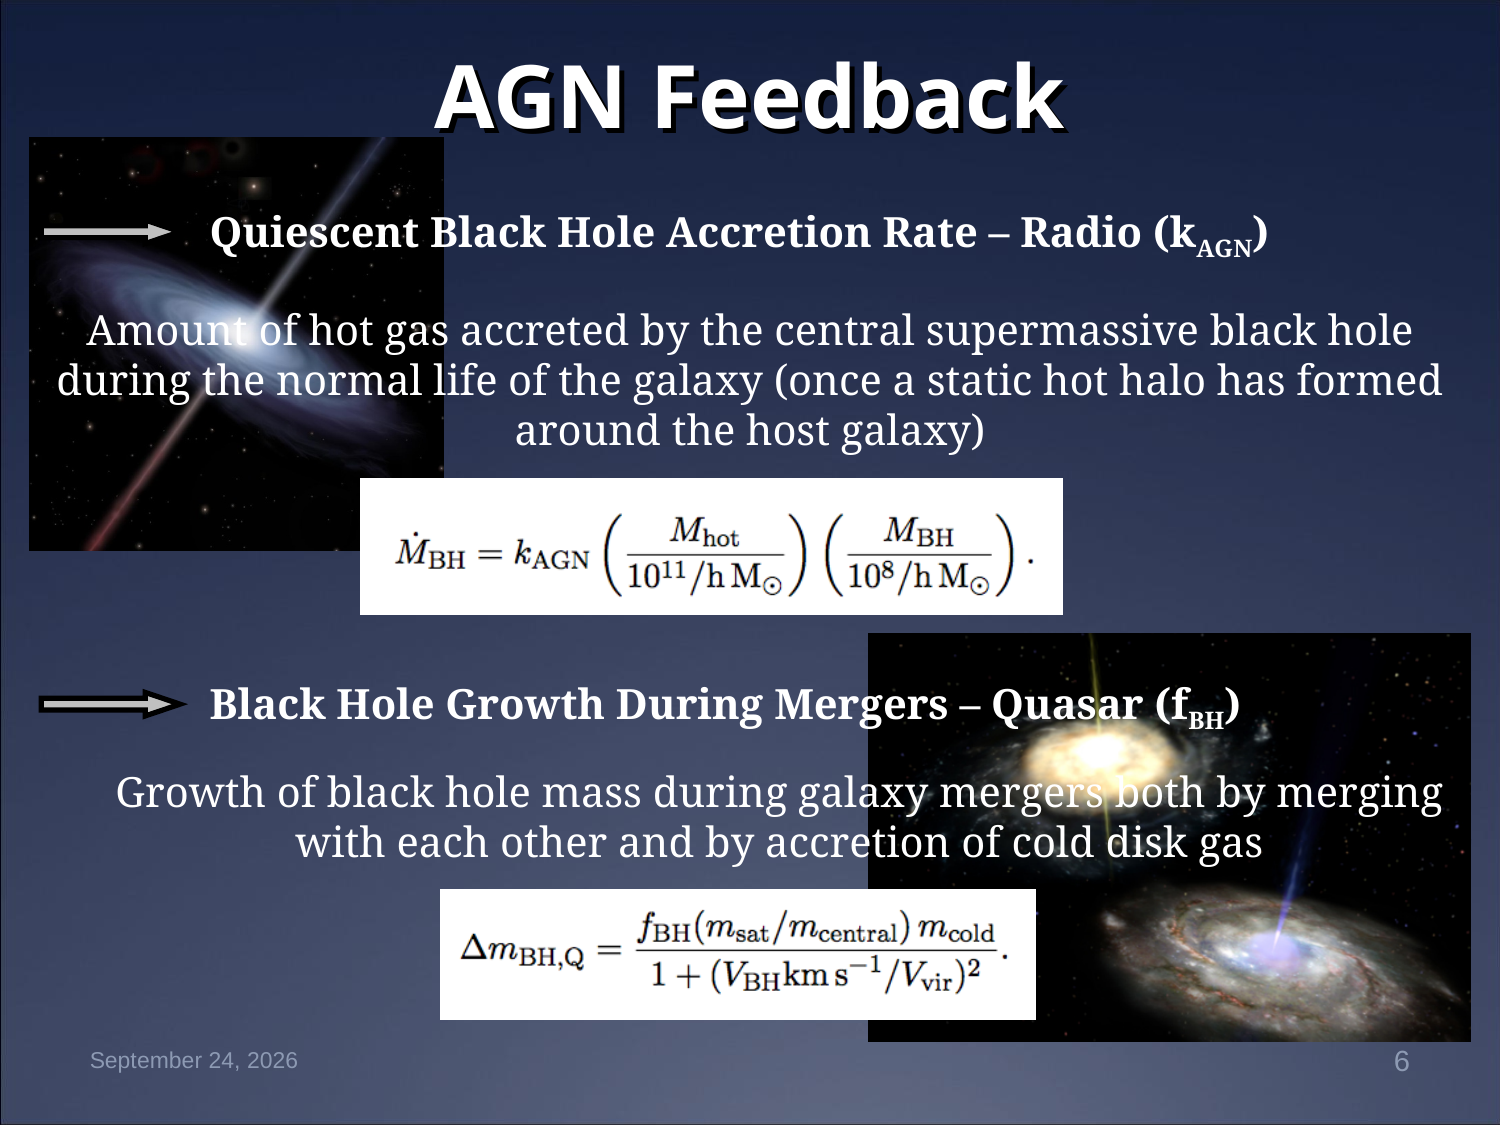

# AGN Feedback
Quiescent Black Hole Accretion Rate – Radio (kAGN)
Amount of hot gas accreted by the central supermassive black hole during the normal life of the galaxy (once a static hot halo has formed around the host galaxy)
Black Hole Growth During Mergers – Quasar (fBH)
Growth of black hole mass during galaxy mergers both by merging with each other and by accretion of cold disk gas